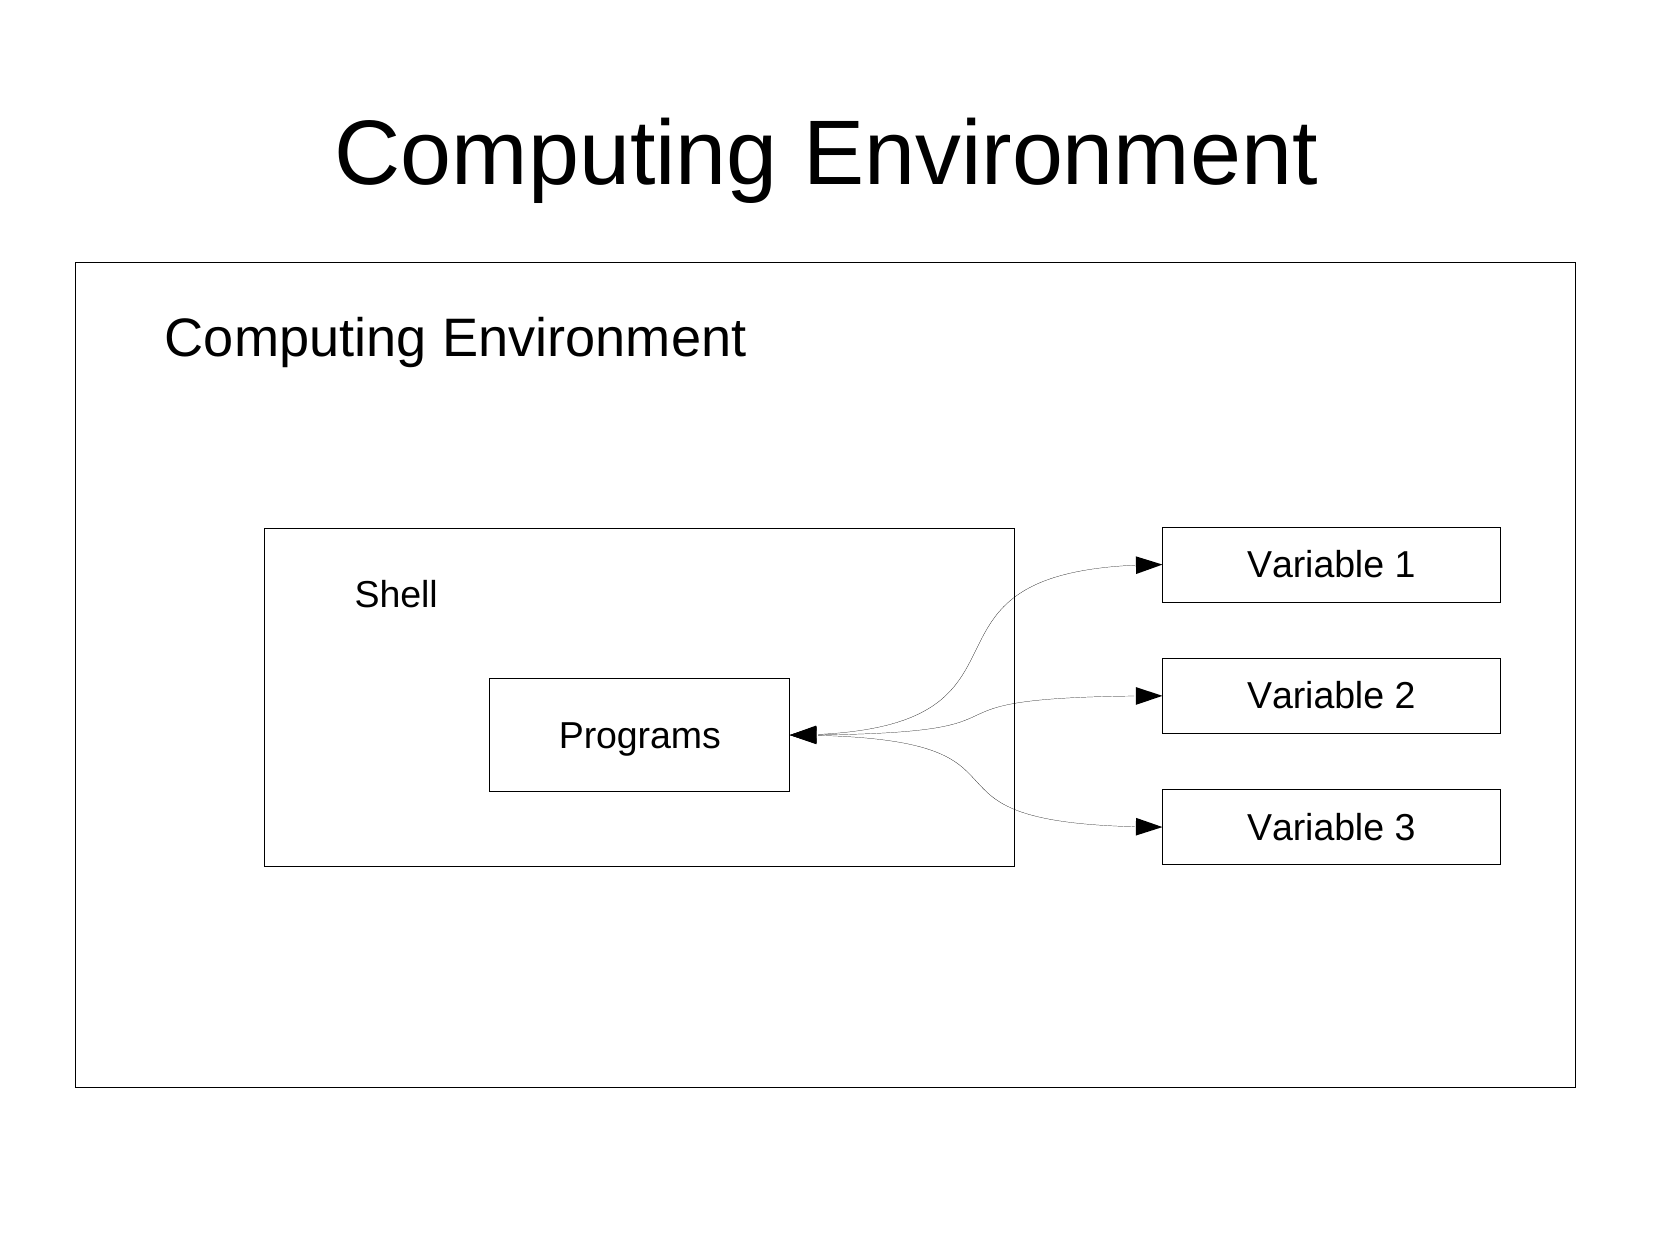

# Computing Environment
Computing Environment
Variable 1
Shell
Variable 2
Programs
Variable 3